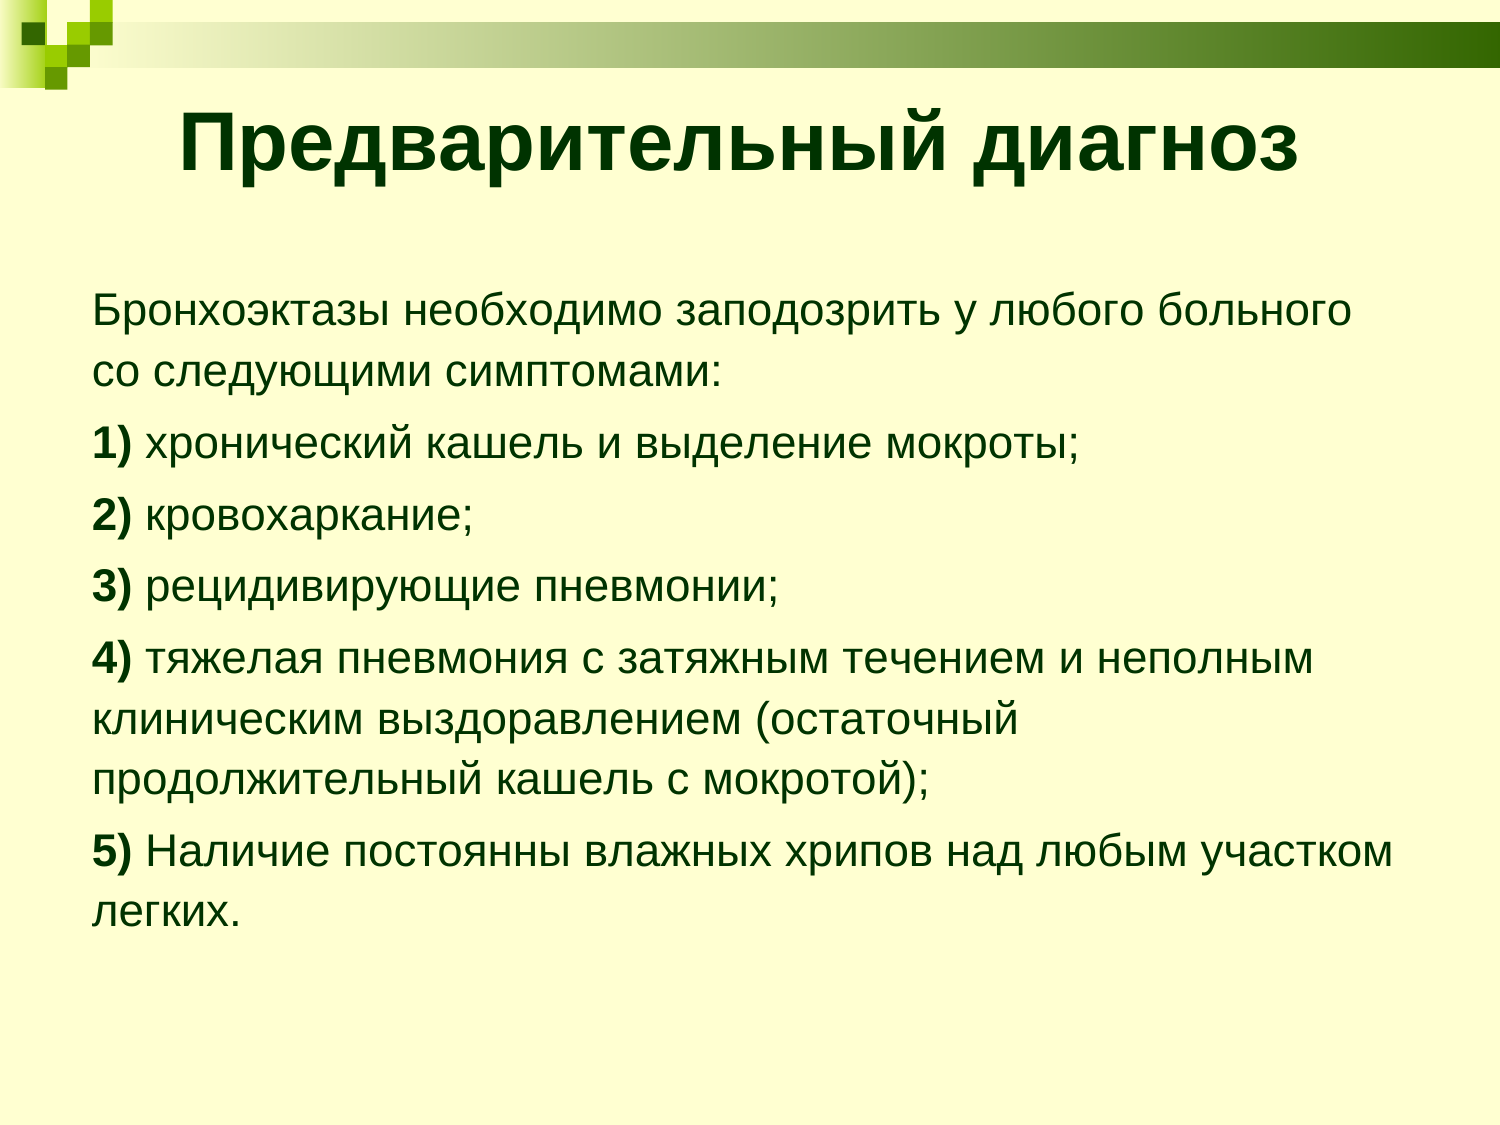

# Предварительный диагноз
Бронхоэктазы необходимо заподозрить у любого больного со следующими симптомами:
1) хронический кашель и выделение мокроты;
2) кровохаркание;
3) рецидивирующие пневмонии;
4) тяжелая пневмония с затяжным течением и неполным клиническим выздоравлением (остаточный продолжительный кашель с мокротой);
5) Наличие постоянны влажных хрипов над любым участком легких.